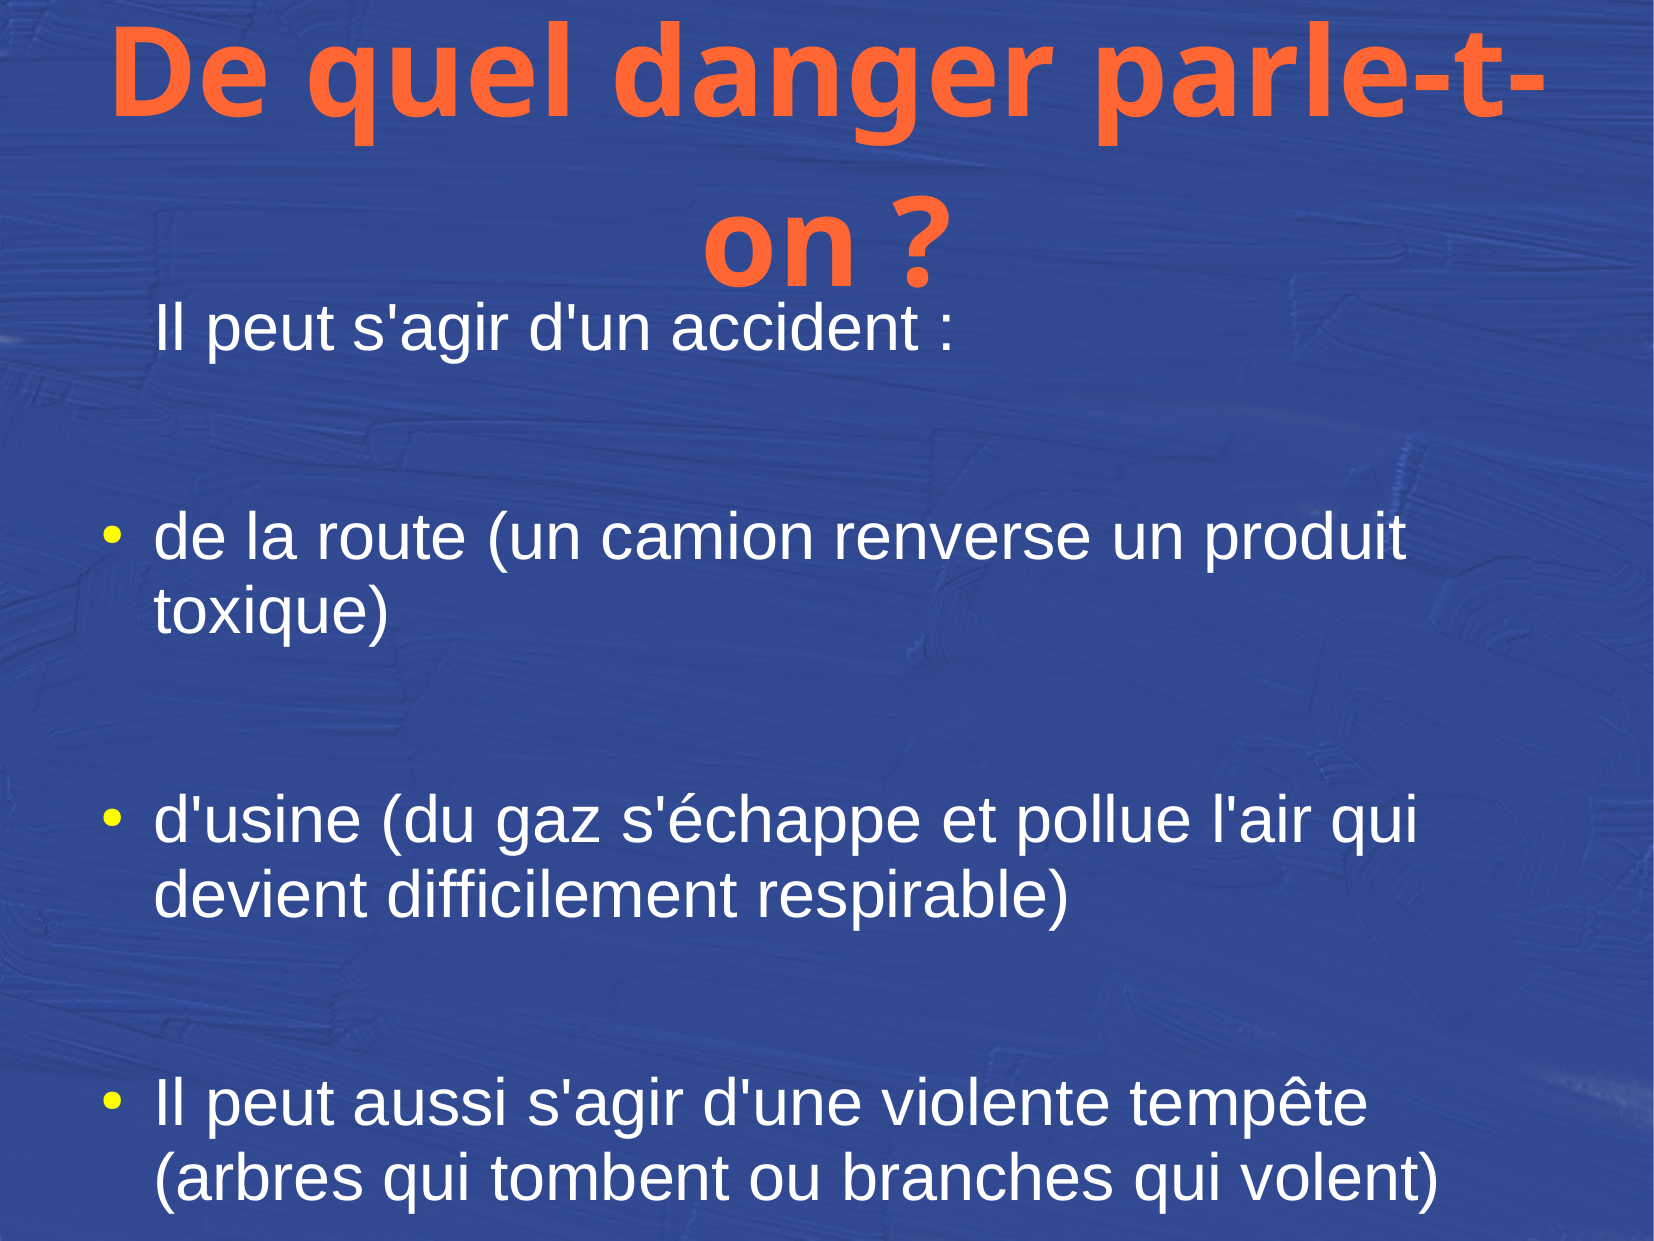

# De quel danger parle-t-on ?
Il peut s'agir d'un accident :
de la route (un camion renverse un produit toxique)
d'usine (du gaz s'échappe et pollue l'air qui devient difficilement respirable)
Il peut aussi s'agir d'une violente tempête (arbres qui tombent ou branches qui volent)